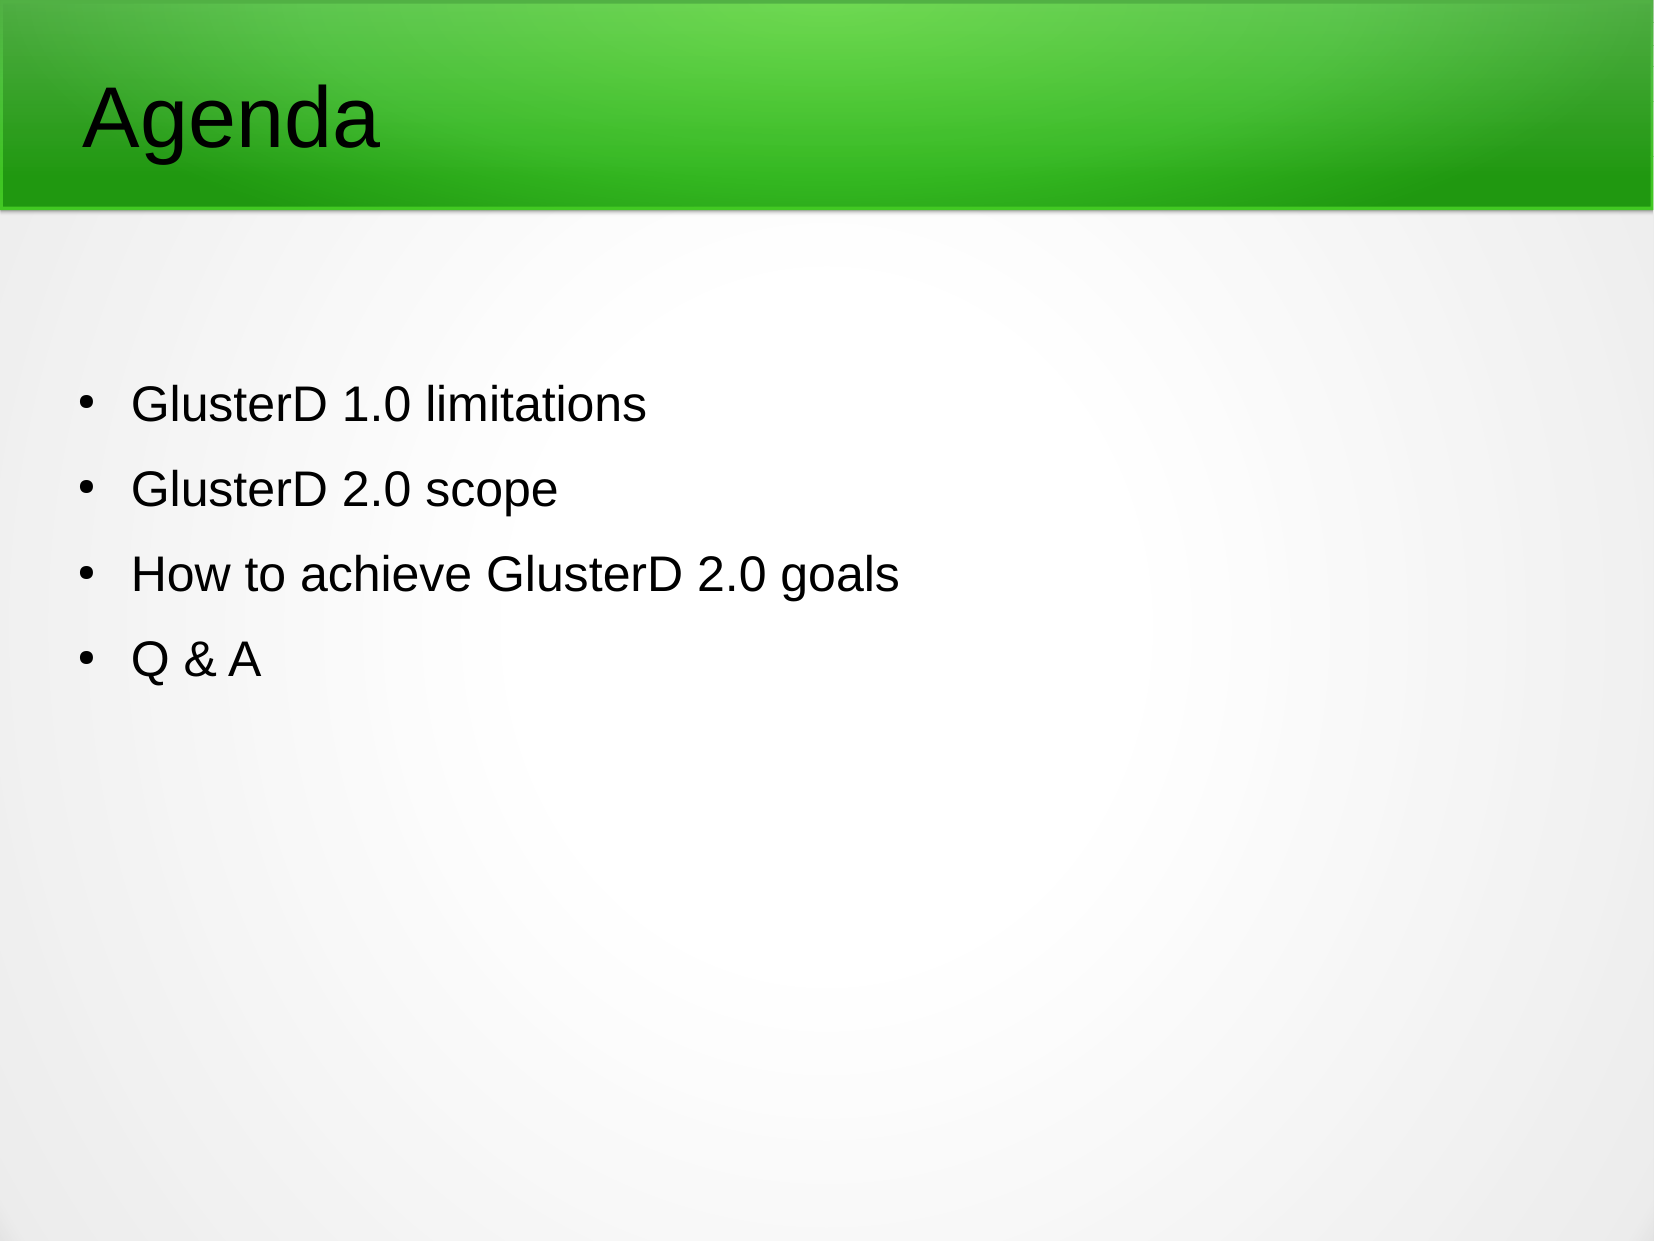

# Agenda
GlusterD 1.0 limitations
GlusterD 2.0 scope
How to achieve GlusterD 2.0 goals
Q & A